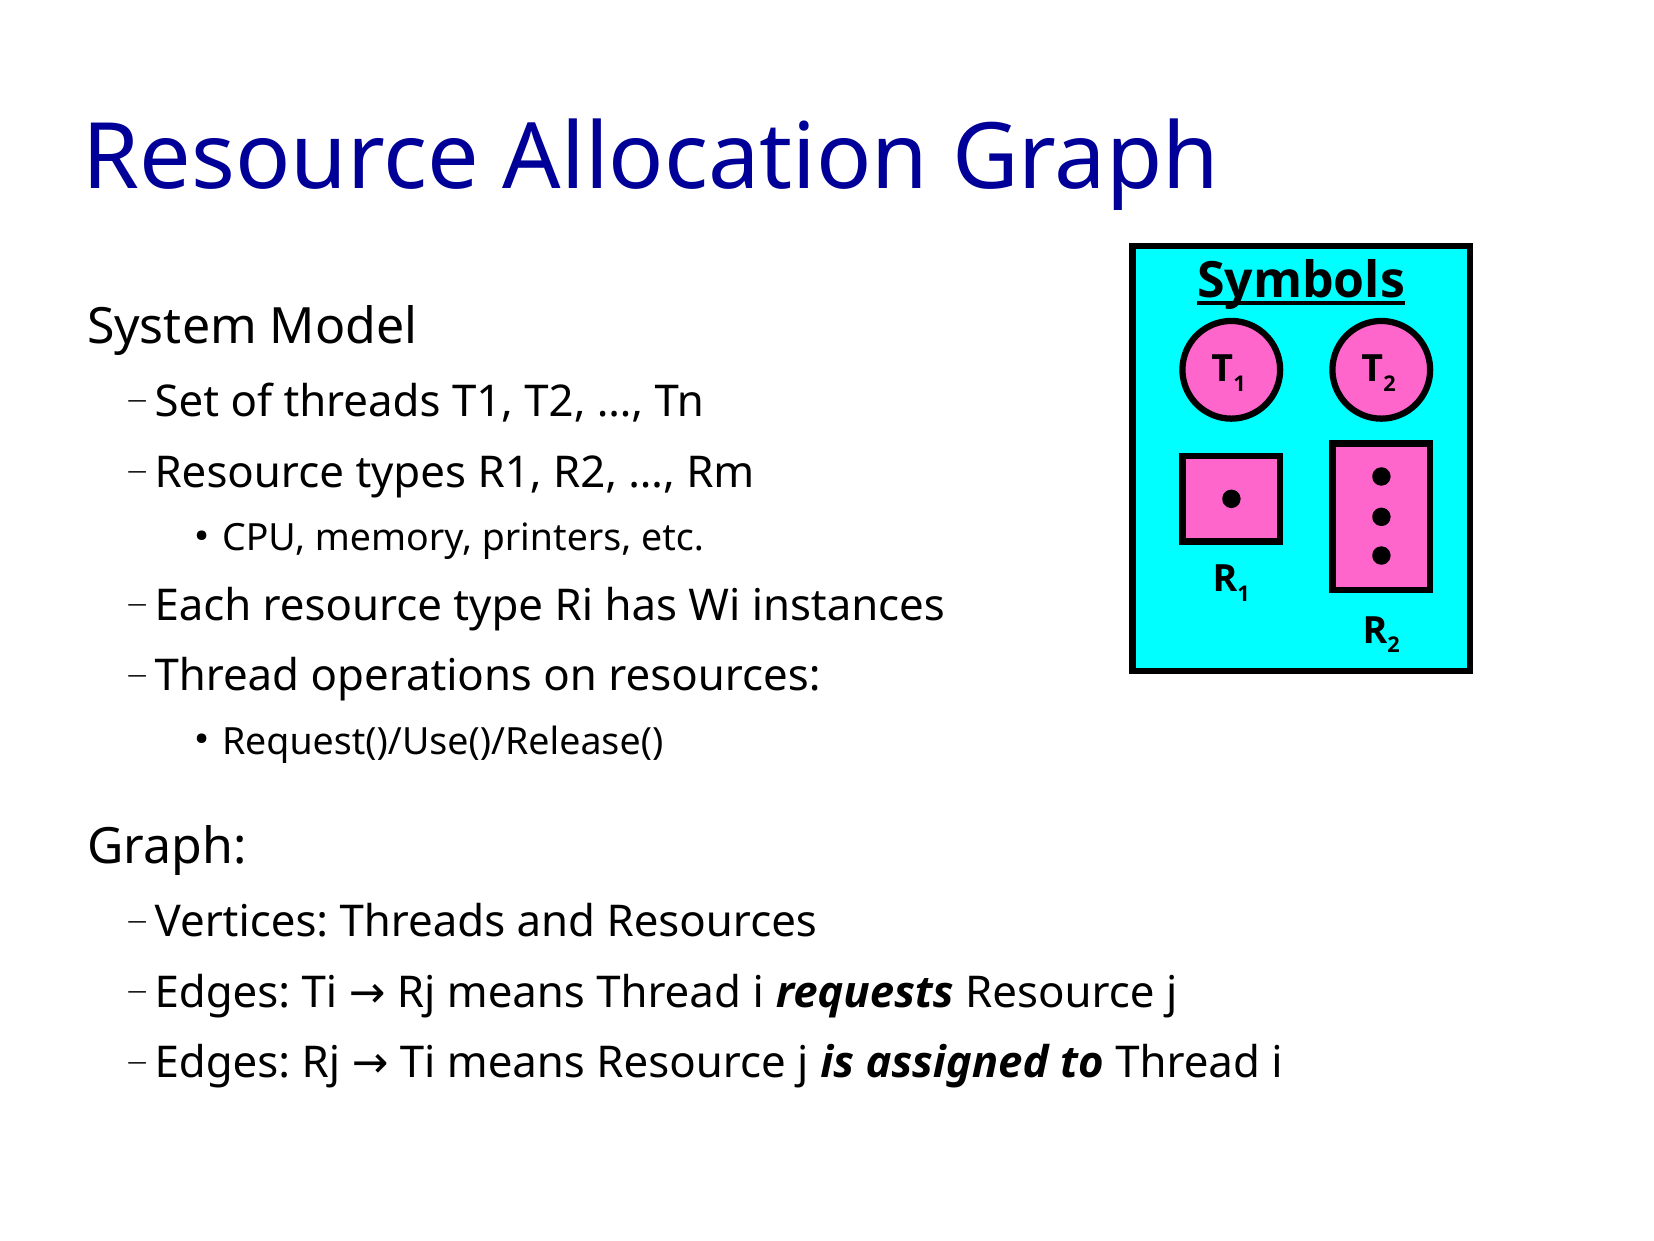

# Resource Allocation Graph
Symbols
System Model
Set of threads T1, T2, …, Tn
Resource types R1, R2, …, Rm
CPU, memory, printers, etc.
Each resource type Ri has Wi instances
Thread operations on resources:
Request()/Use()/Release()
Graph:
Vertices: Threads and Resources
Edges: Ti → Rj means Thread i requests Resource j
Edges: Rj → Ti means Resource j is assigned to Thread i
T1
T2
R2
R1